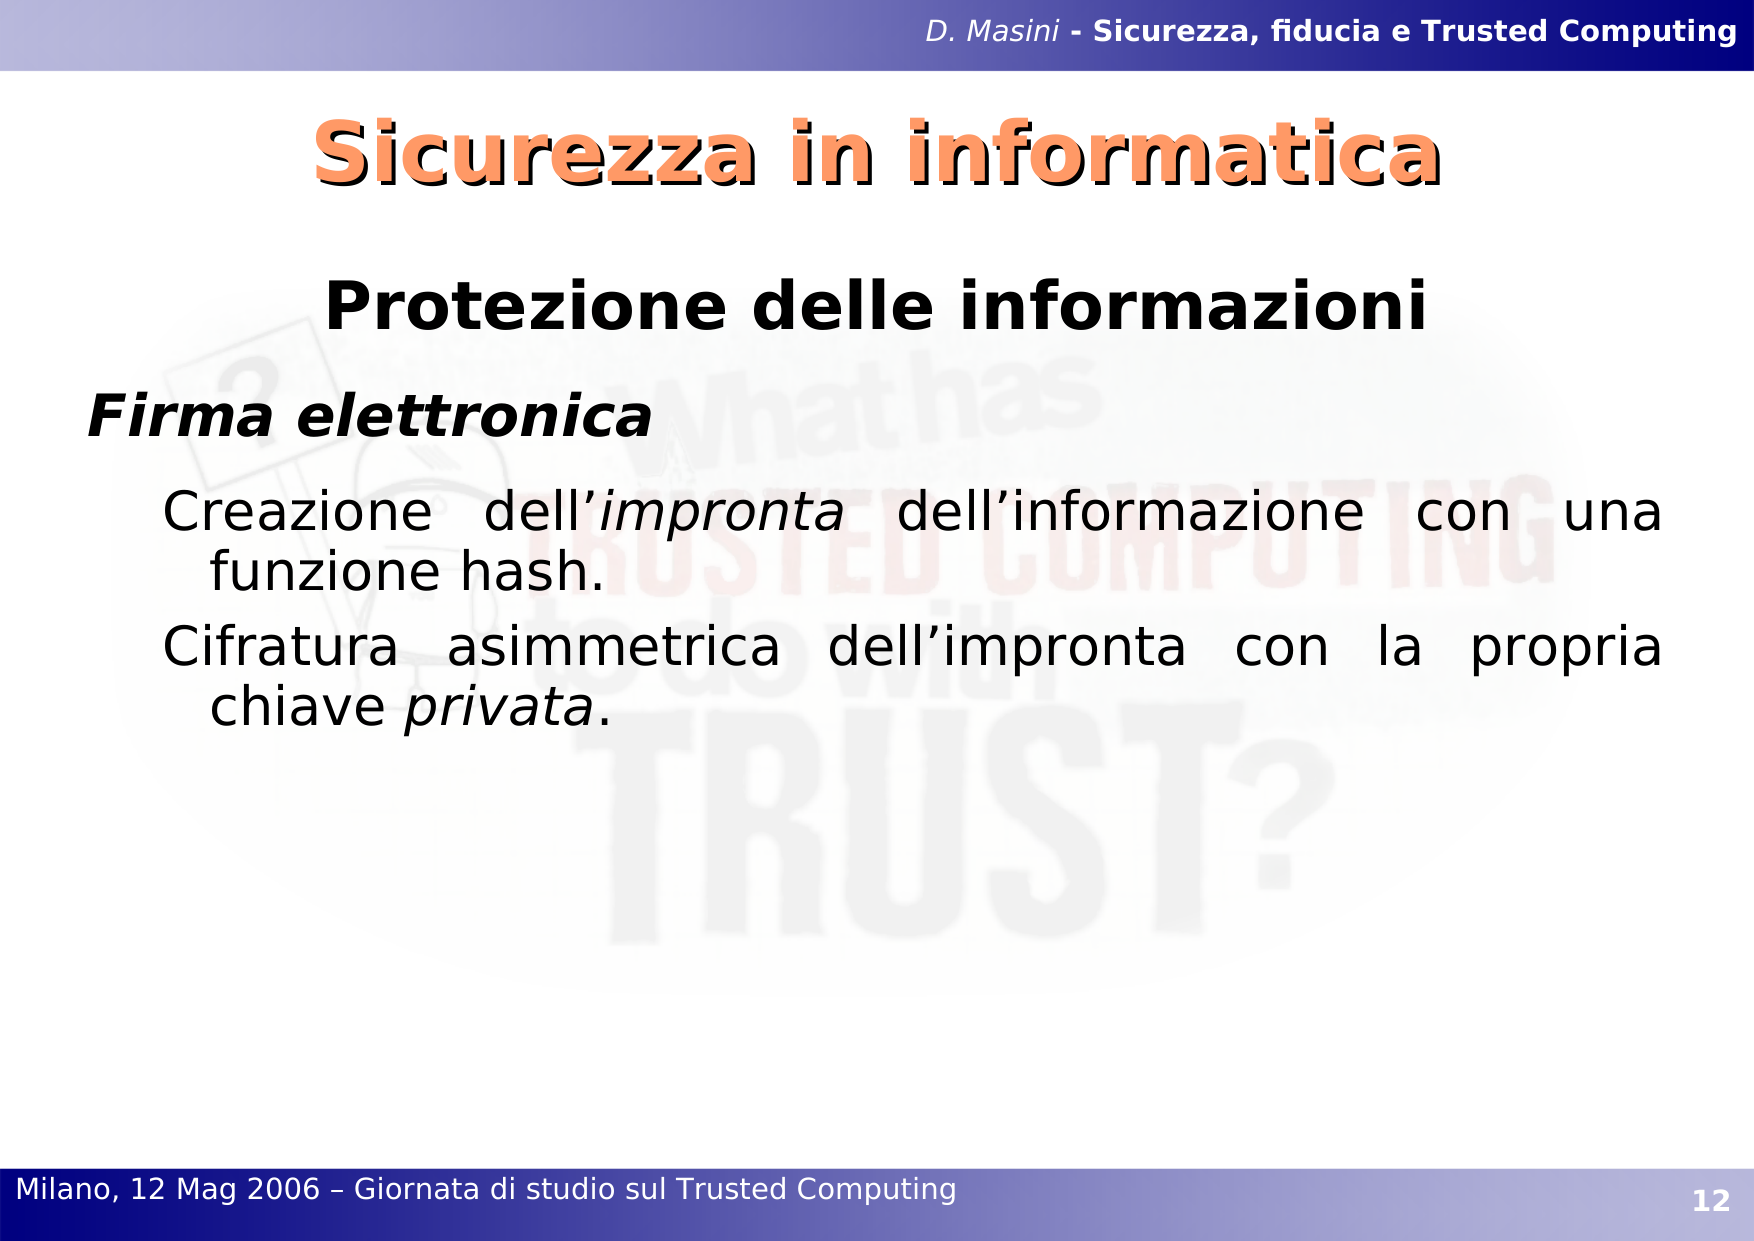

D. Masini - Sicurezza, fiducia e Trusted Computing
# Sicurezza in informatica
Protezione delle informazioni
Firma elettronica
Creazione dell’impronta dell’informazione con una funzione hash.
Cifratura asimmetrica dell’impronta con la propria chiave privata.
Milano, 12 Mag 2006 – Giornata di studio sul Trusted Computing